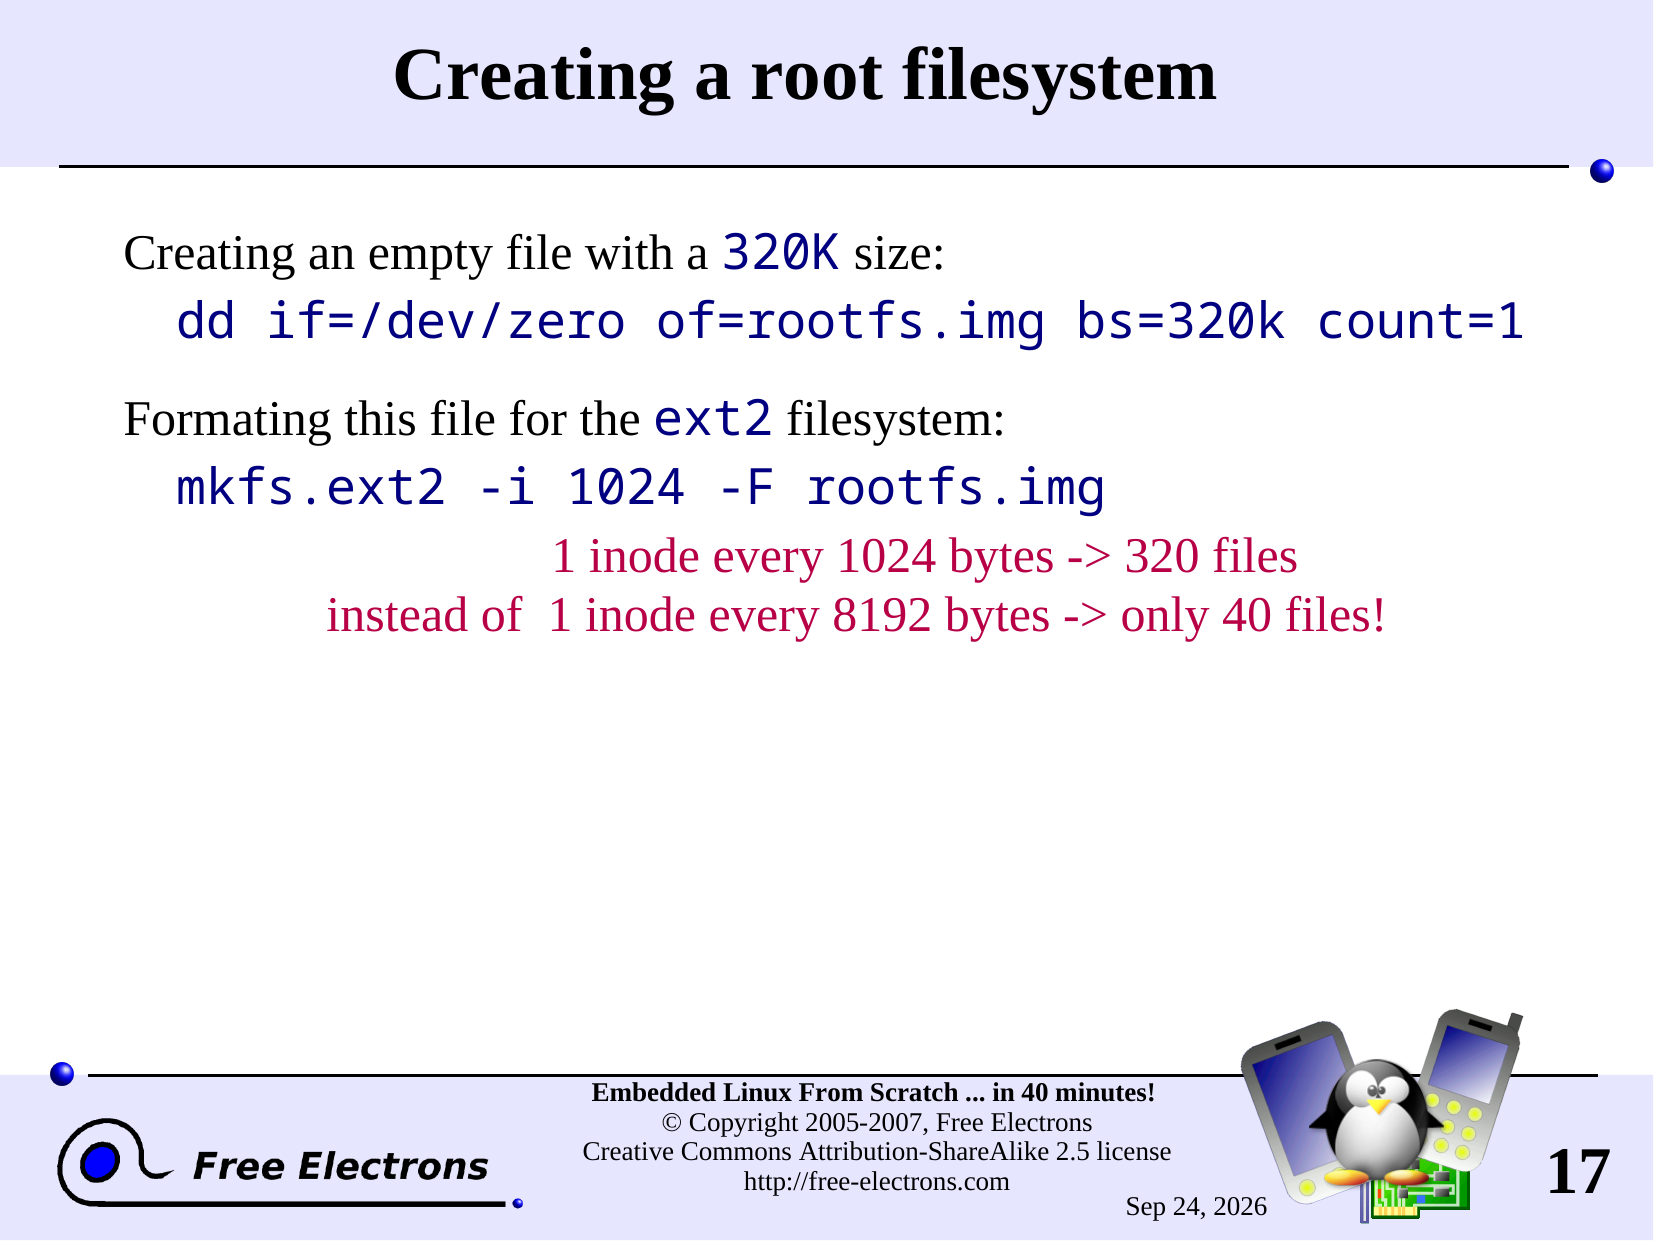

# Creating a root filesystem
Creating an empty file with a 320K size:
dd if=/dev/zero of=rootfs.img bs=320k count=1
Formating this file for the ext2 filesystem:
mkfs.ext2 -i 1024 -F rootfs.img
					1 inode every 1024 bytes -> 320 files
		instead of 1 inode every 8192 bytes -> only 40 files!